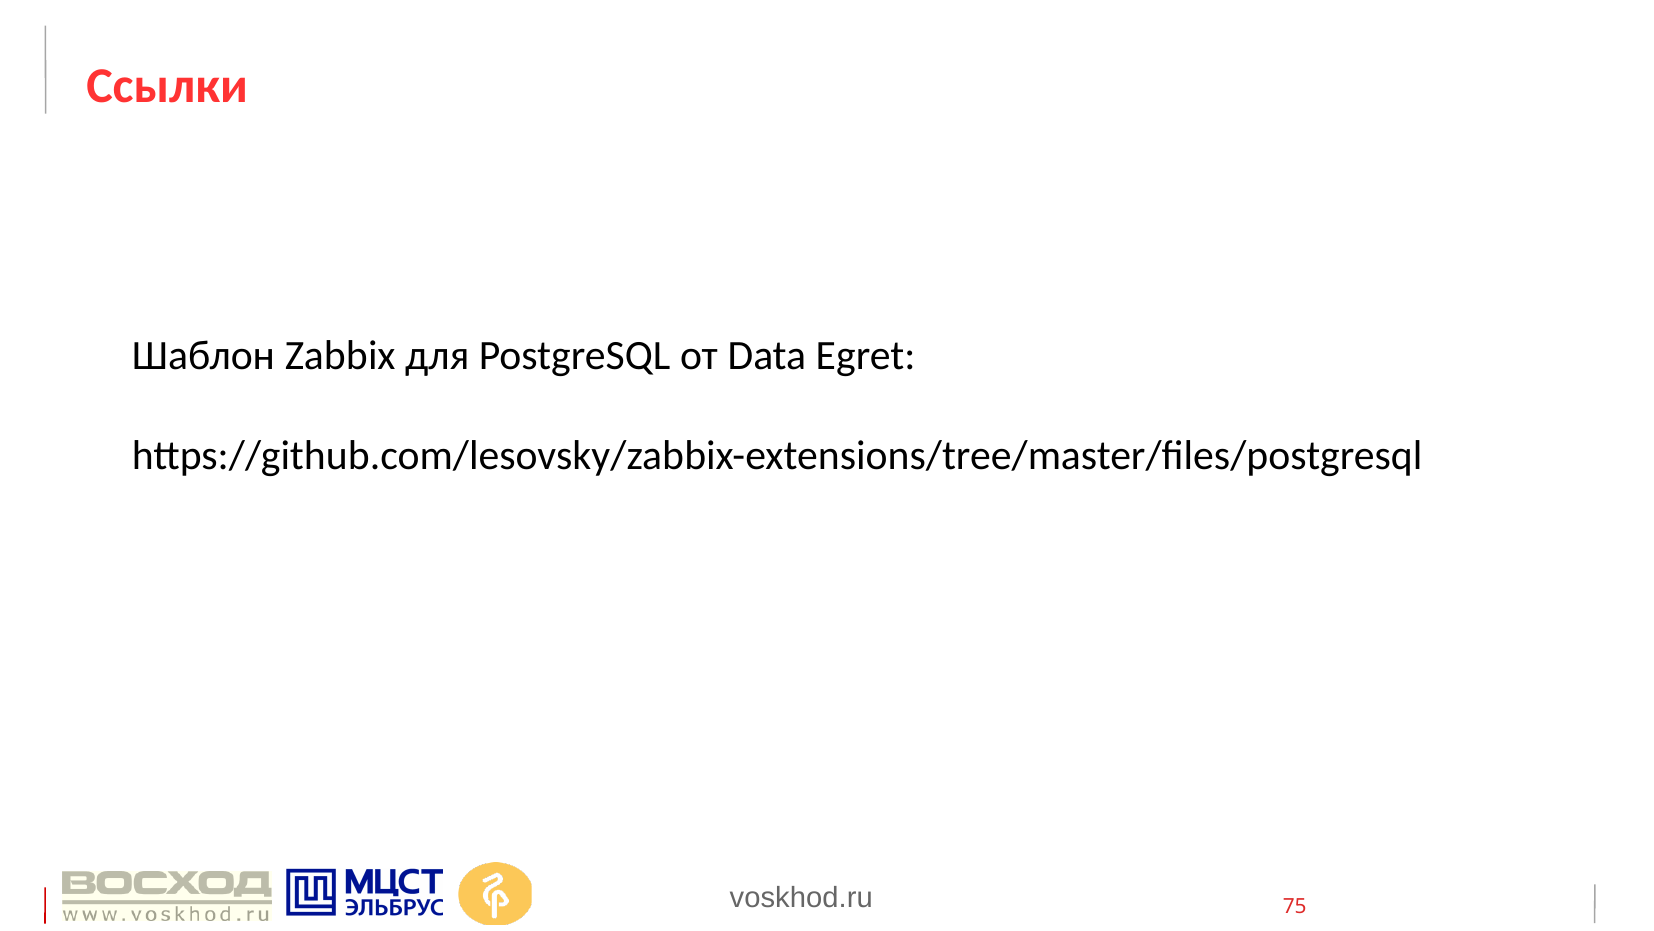

# Ссылки
Шаблон Zabbix для PostgreSQL от Data Egret:
https://github.com/lesovsky/zabbix-extensions/tree/master/files/postgresql